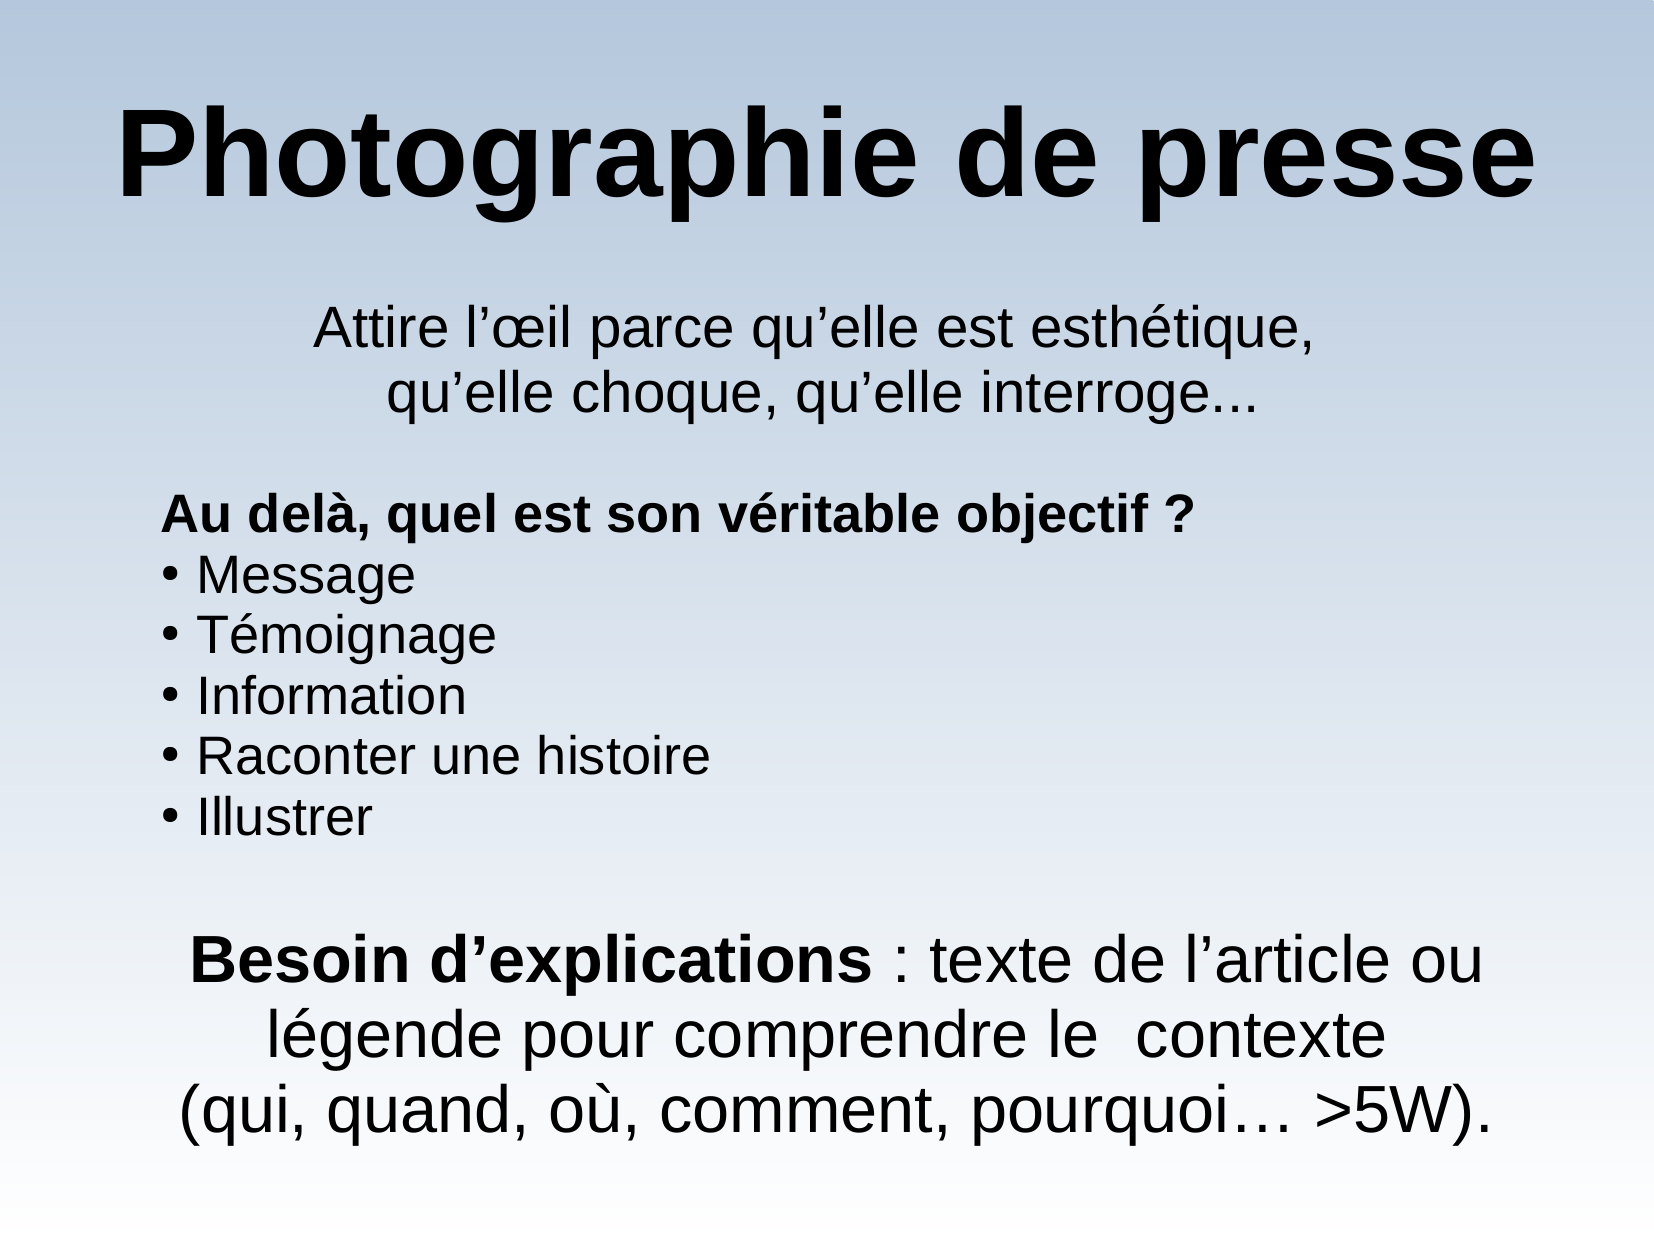

# Photographie de presse
Attire l’œil parce qu’elle est esthétique,
qu’elle choque, qu’elle interroge...
Au delà, quel est son véritable objectif ?
Message
Témoignage
Information
Raconter une histoire
Illustrer
Besoin d’explications : texte de l’article ou légende pour comprendre le contexte
(qui, quand, où, comment, pourquoi… >5W).